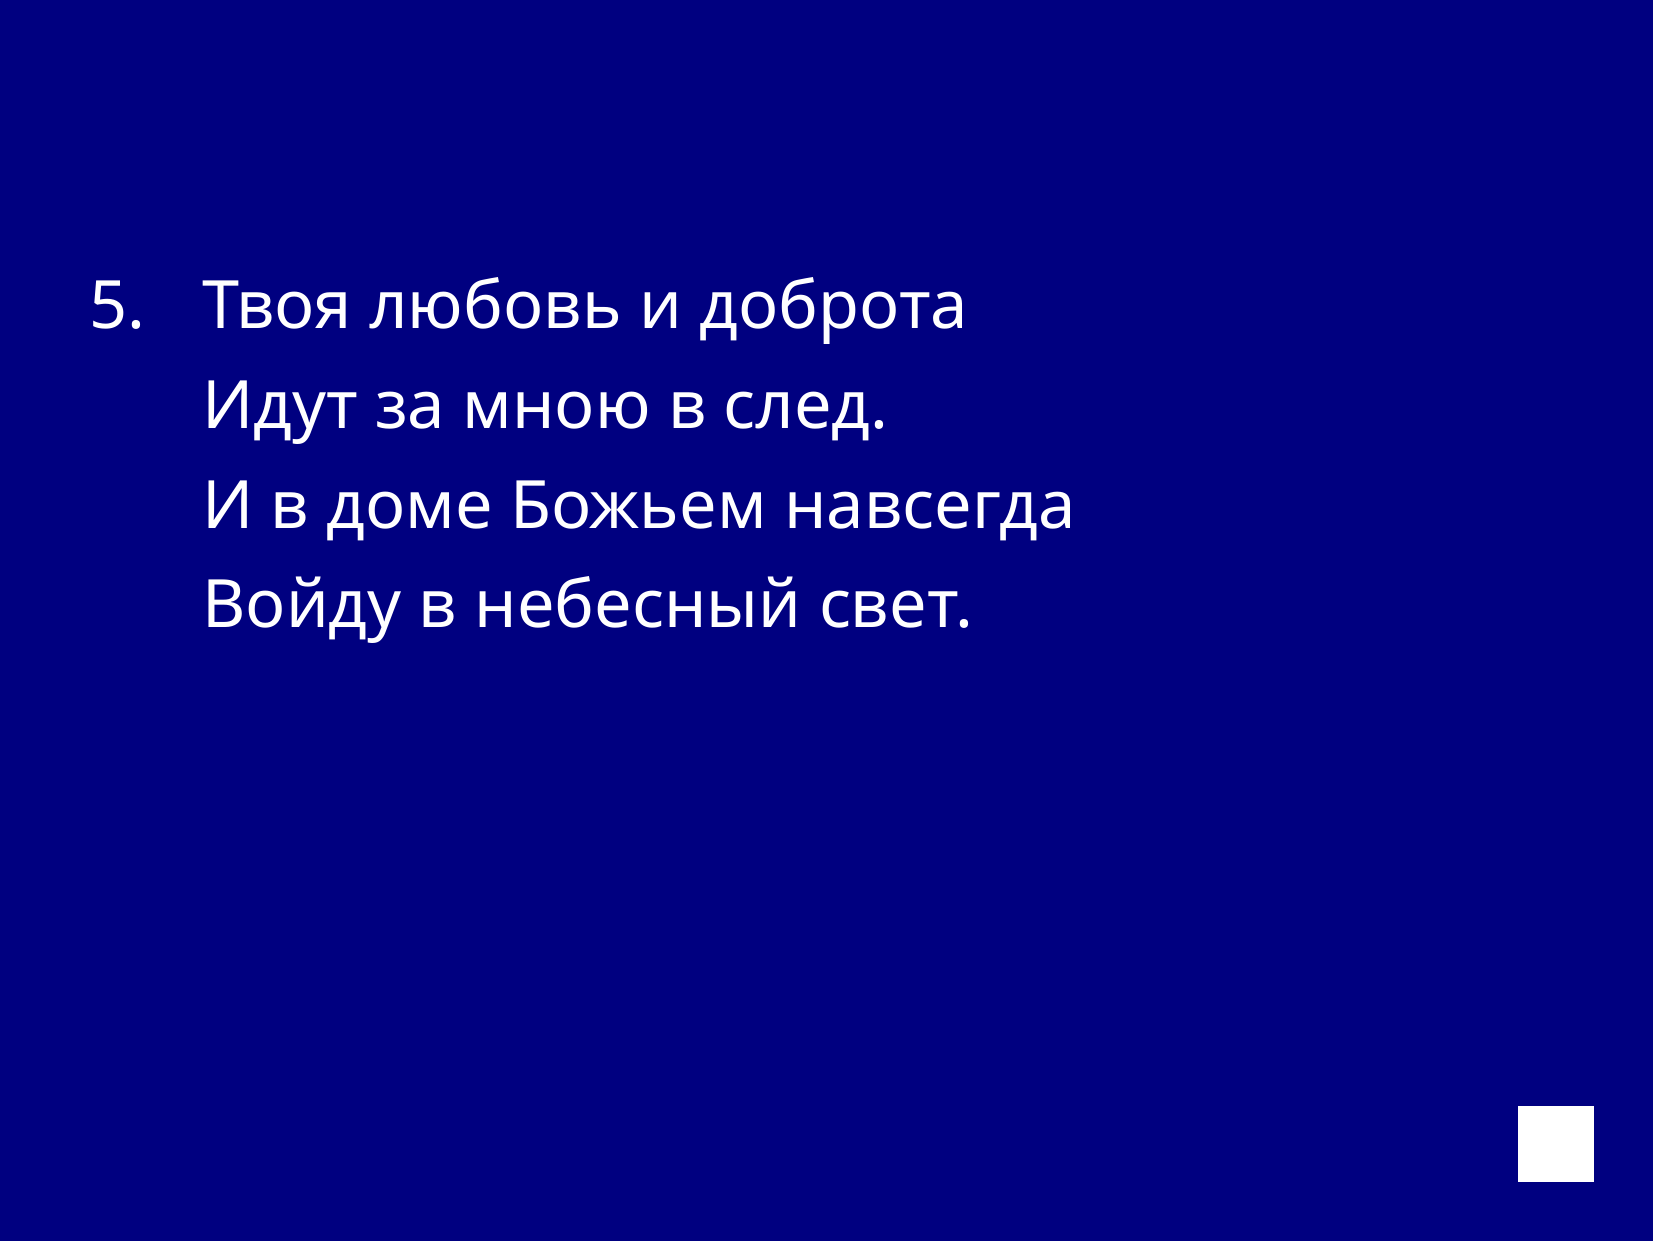

5.	Твоя любовь и доброта
	Идут за мною в след.
	И в доме Божьем навсегда
	Войду в небесный свет.